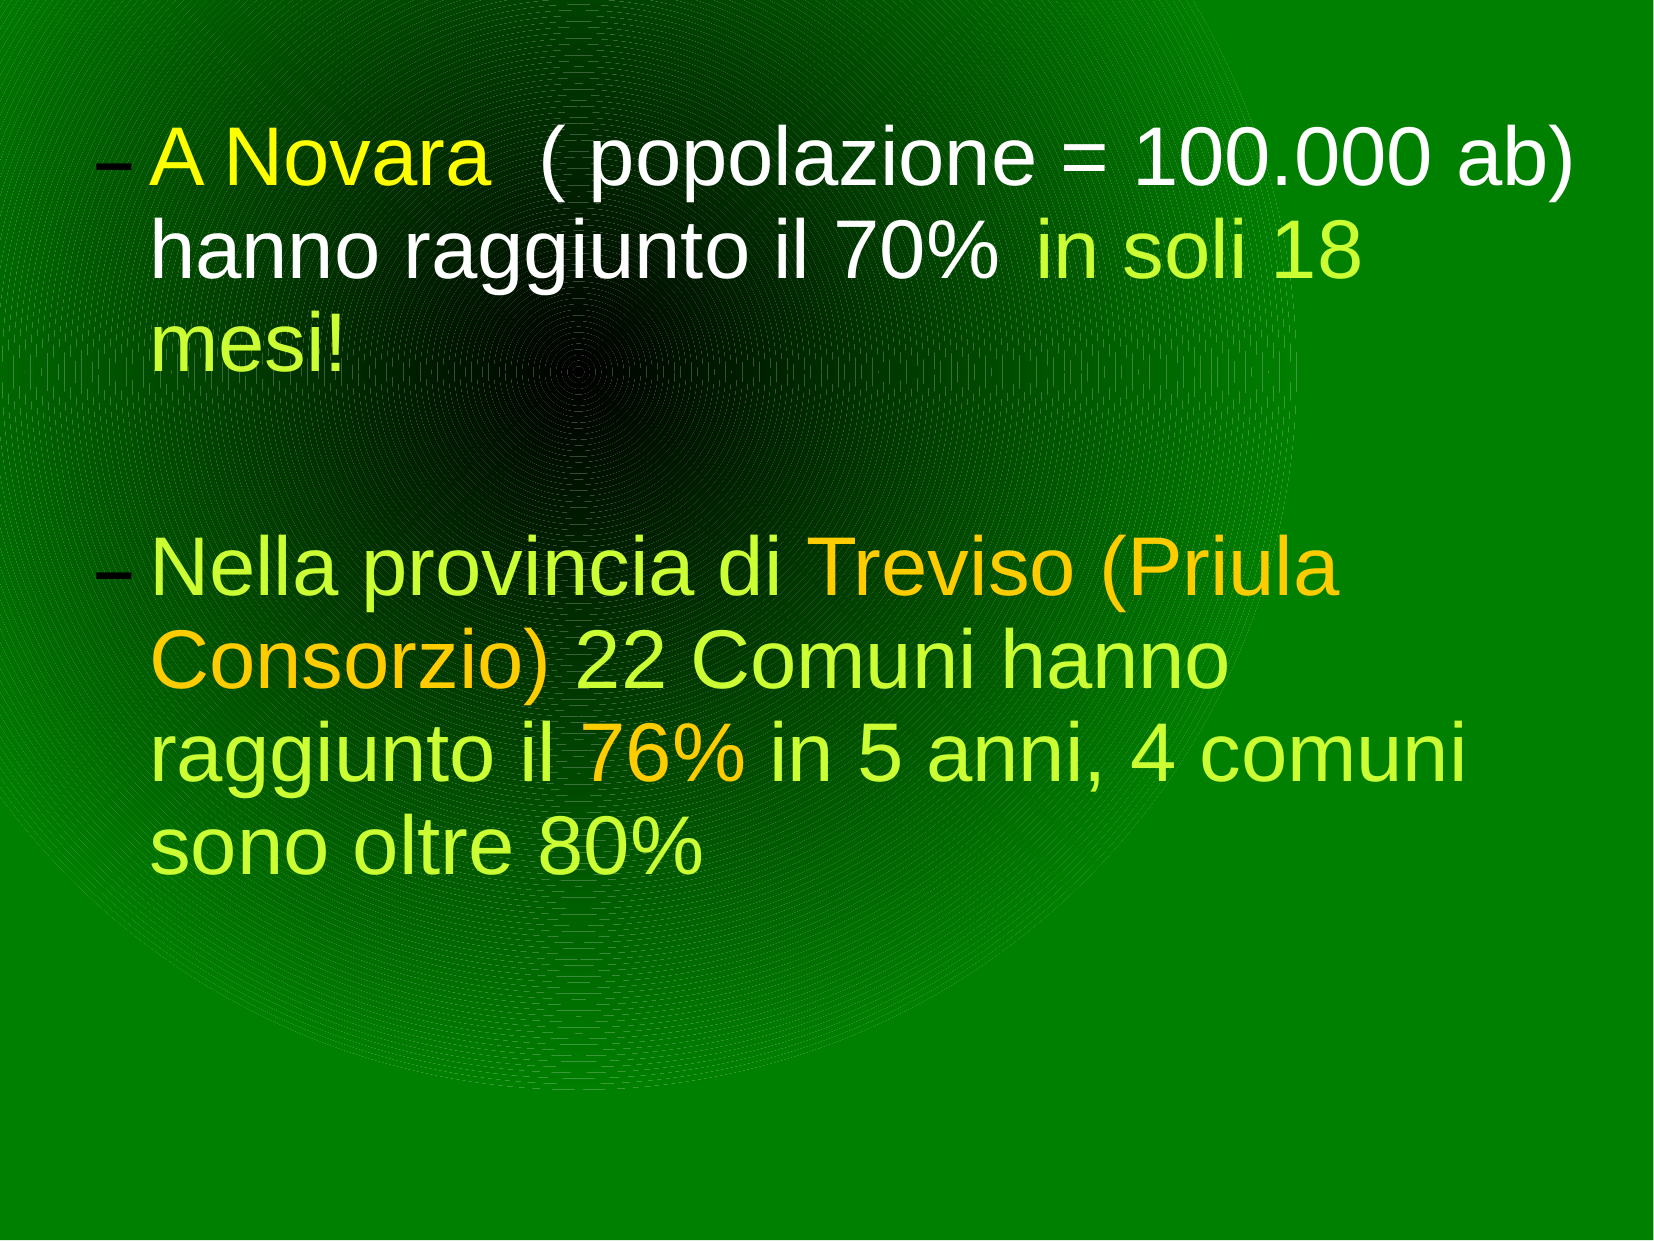

A Novara ( popolazione = 100.000 ab) hanno raggiunto il 70% 	in soli 18 mesi!
Nella provincia di Treviso (Priula Consorzio) 22 Comuni hanno raggiunto il 76% in 5 anni, 4 comuni sono oltre 80%